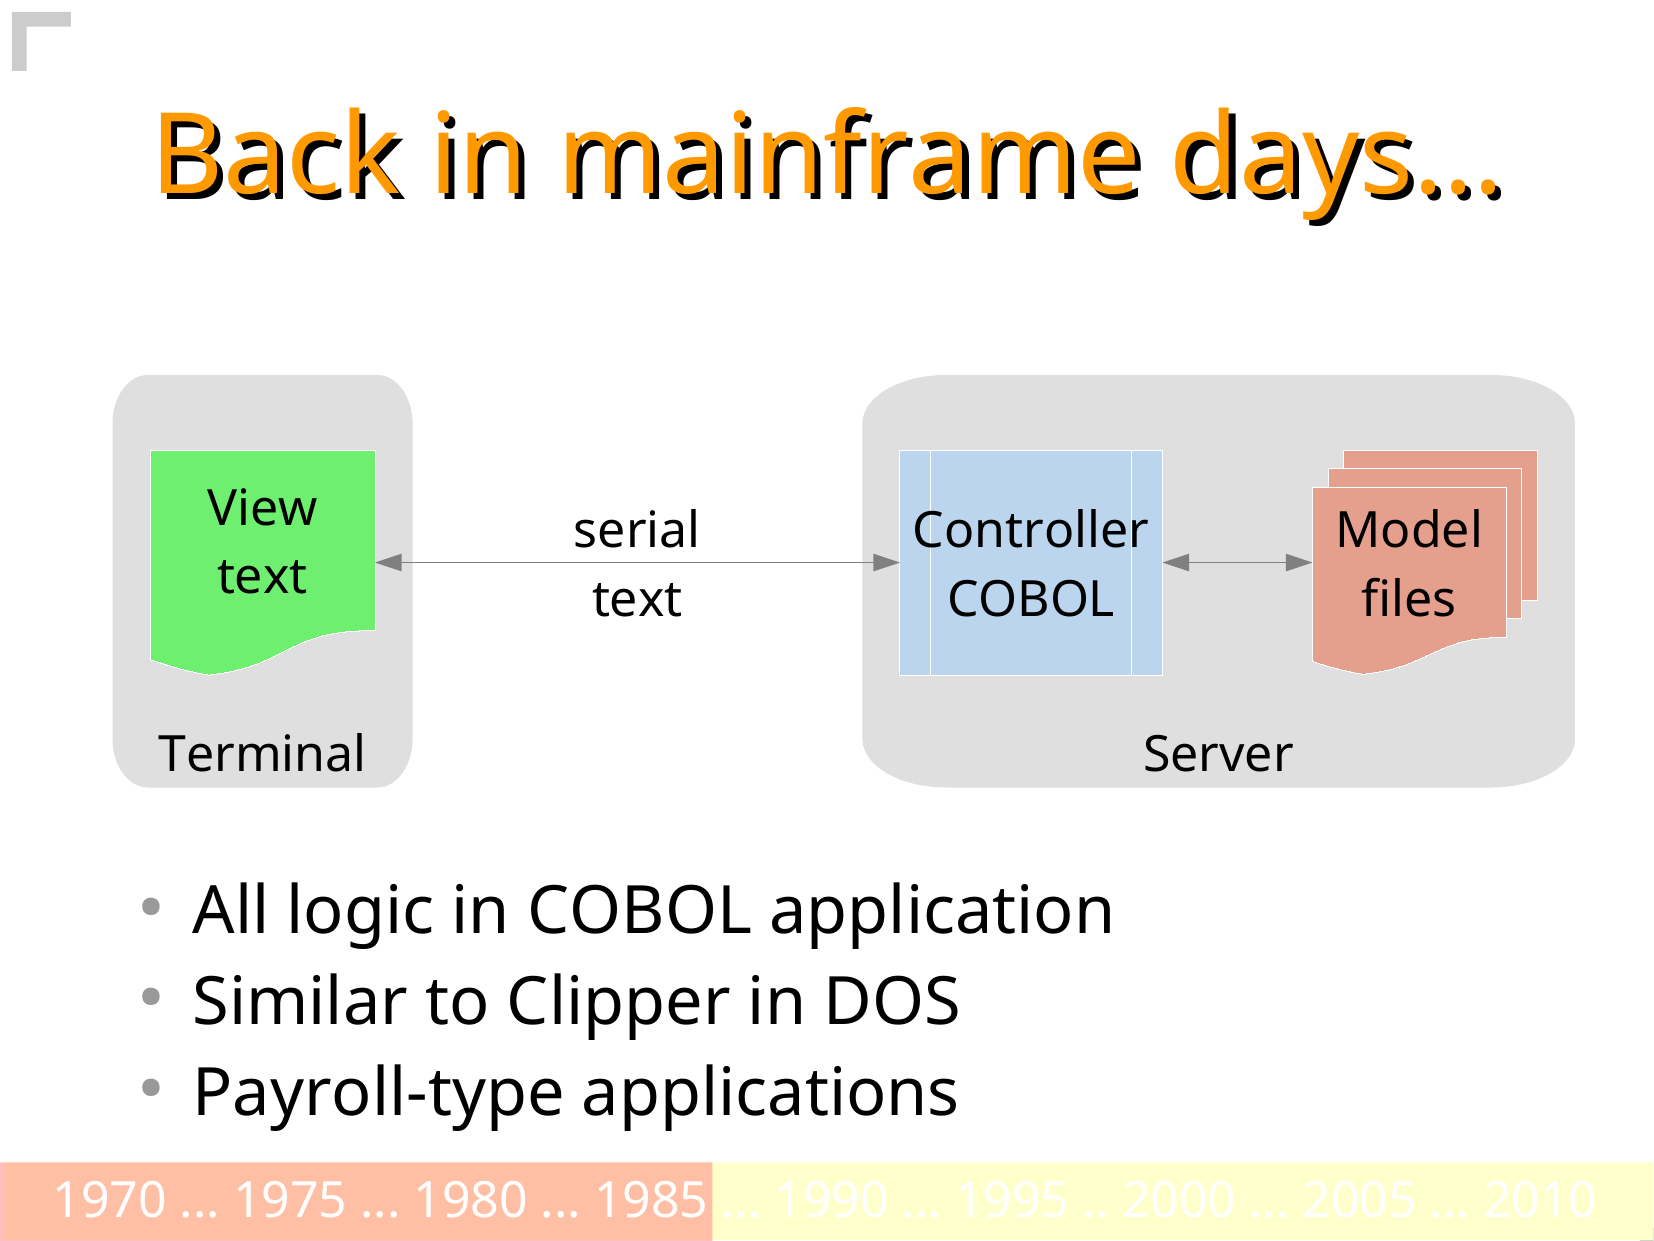

# Back in mainframe days...
Terminal
Server
View
text
Controller
COBOL
Model
files
All logic in COBOL application
Similar to Clipper in DOS
Payroll-type applications
1970 ... 1975 ... 1980 ... 1985 ... 1990 ... 1995 .. 2000 ... 2005 ... 2010